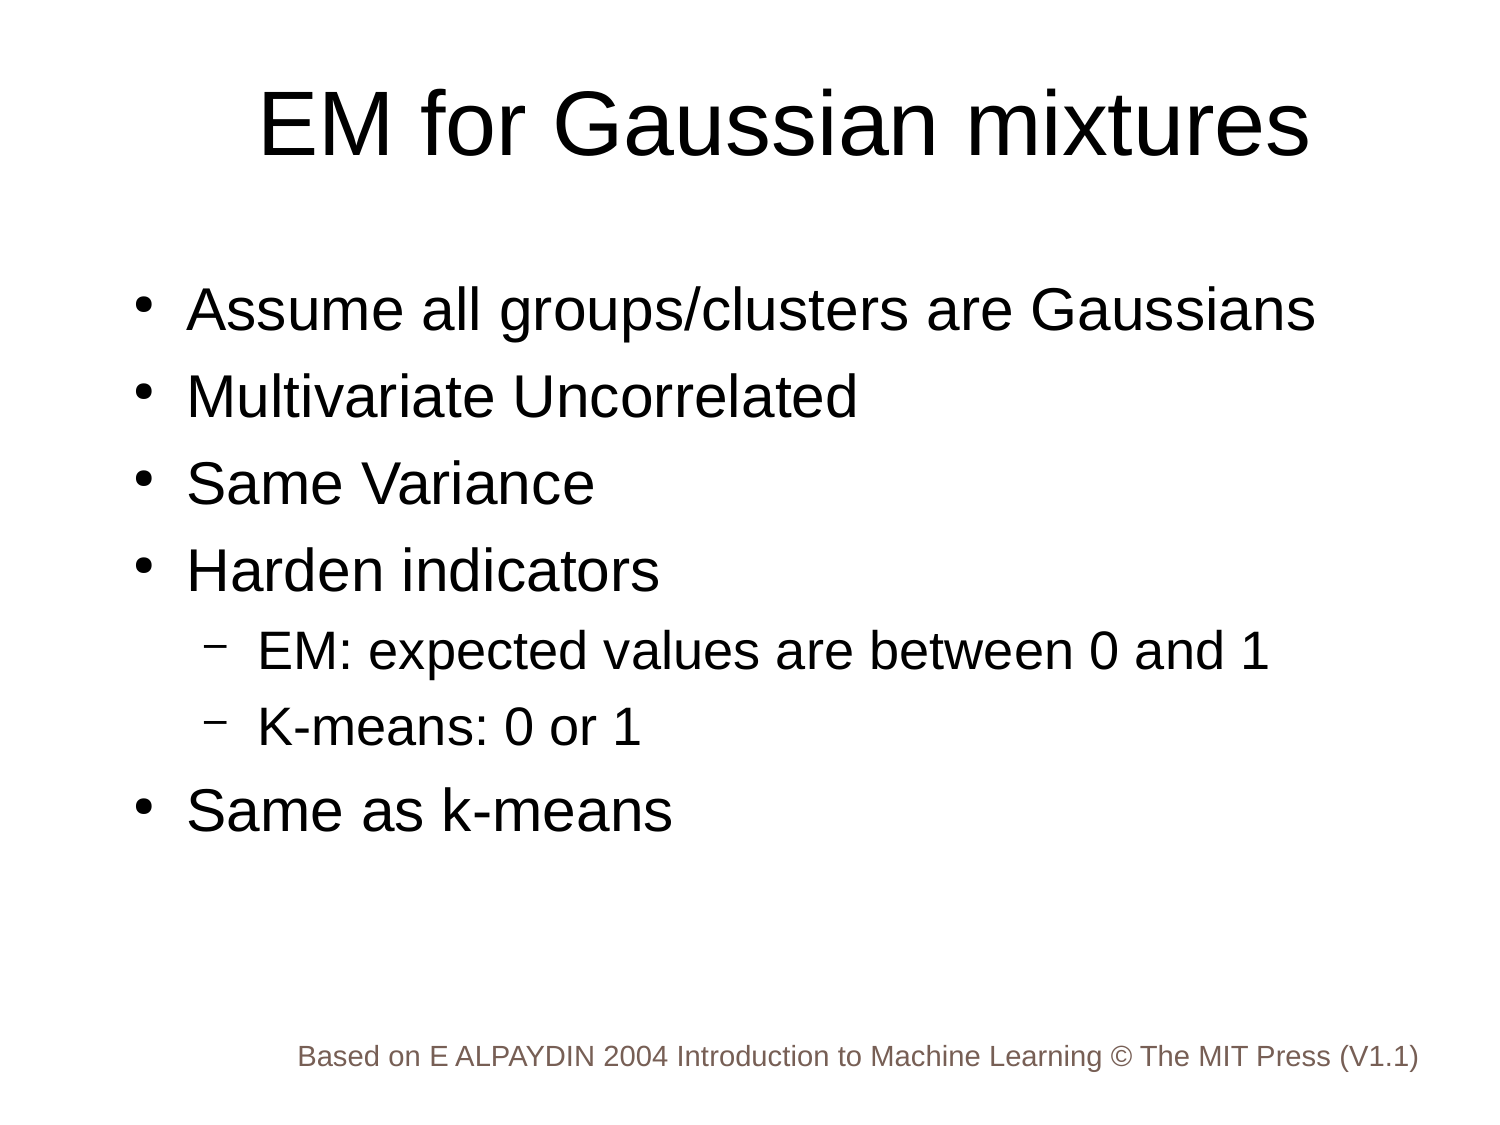

# EM for Gaussian mixtures
Assume all groups/clusters are Gaussians
Multivariate Uncorrelated
Same Variance
Harden indicators
EM: expected values are between 0 and 1
K-means: 0 or 1
Same as k-means
Based on E ALPAYDIN 2004 Introduction to Machine Learning © The MIT Press (V1.1)